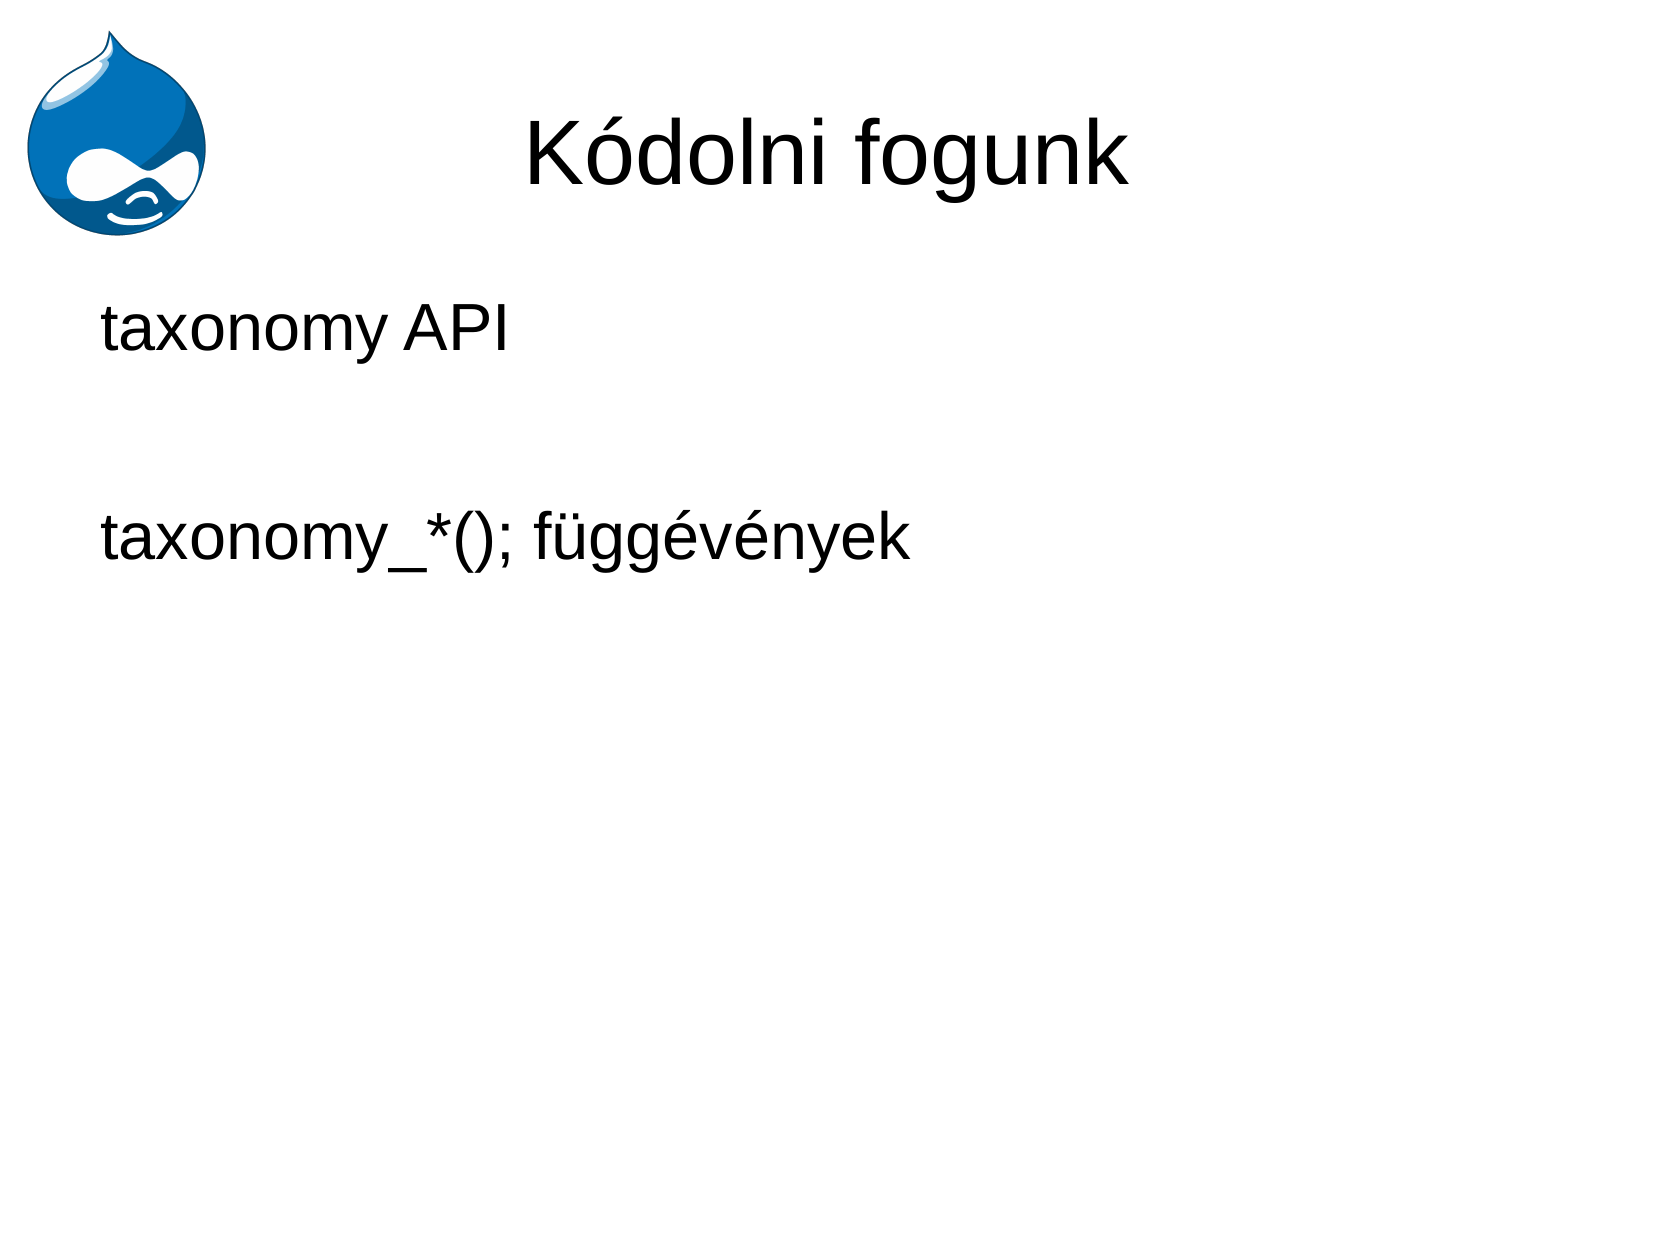

# Kódolni fogunk
taxonomy API
taxonomy_*(); függévények